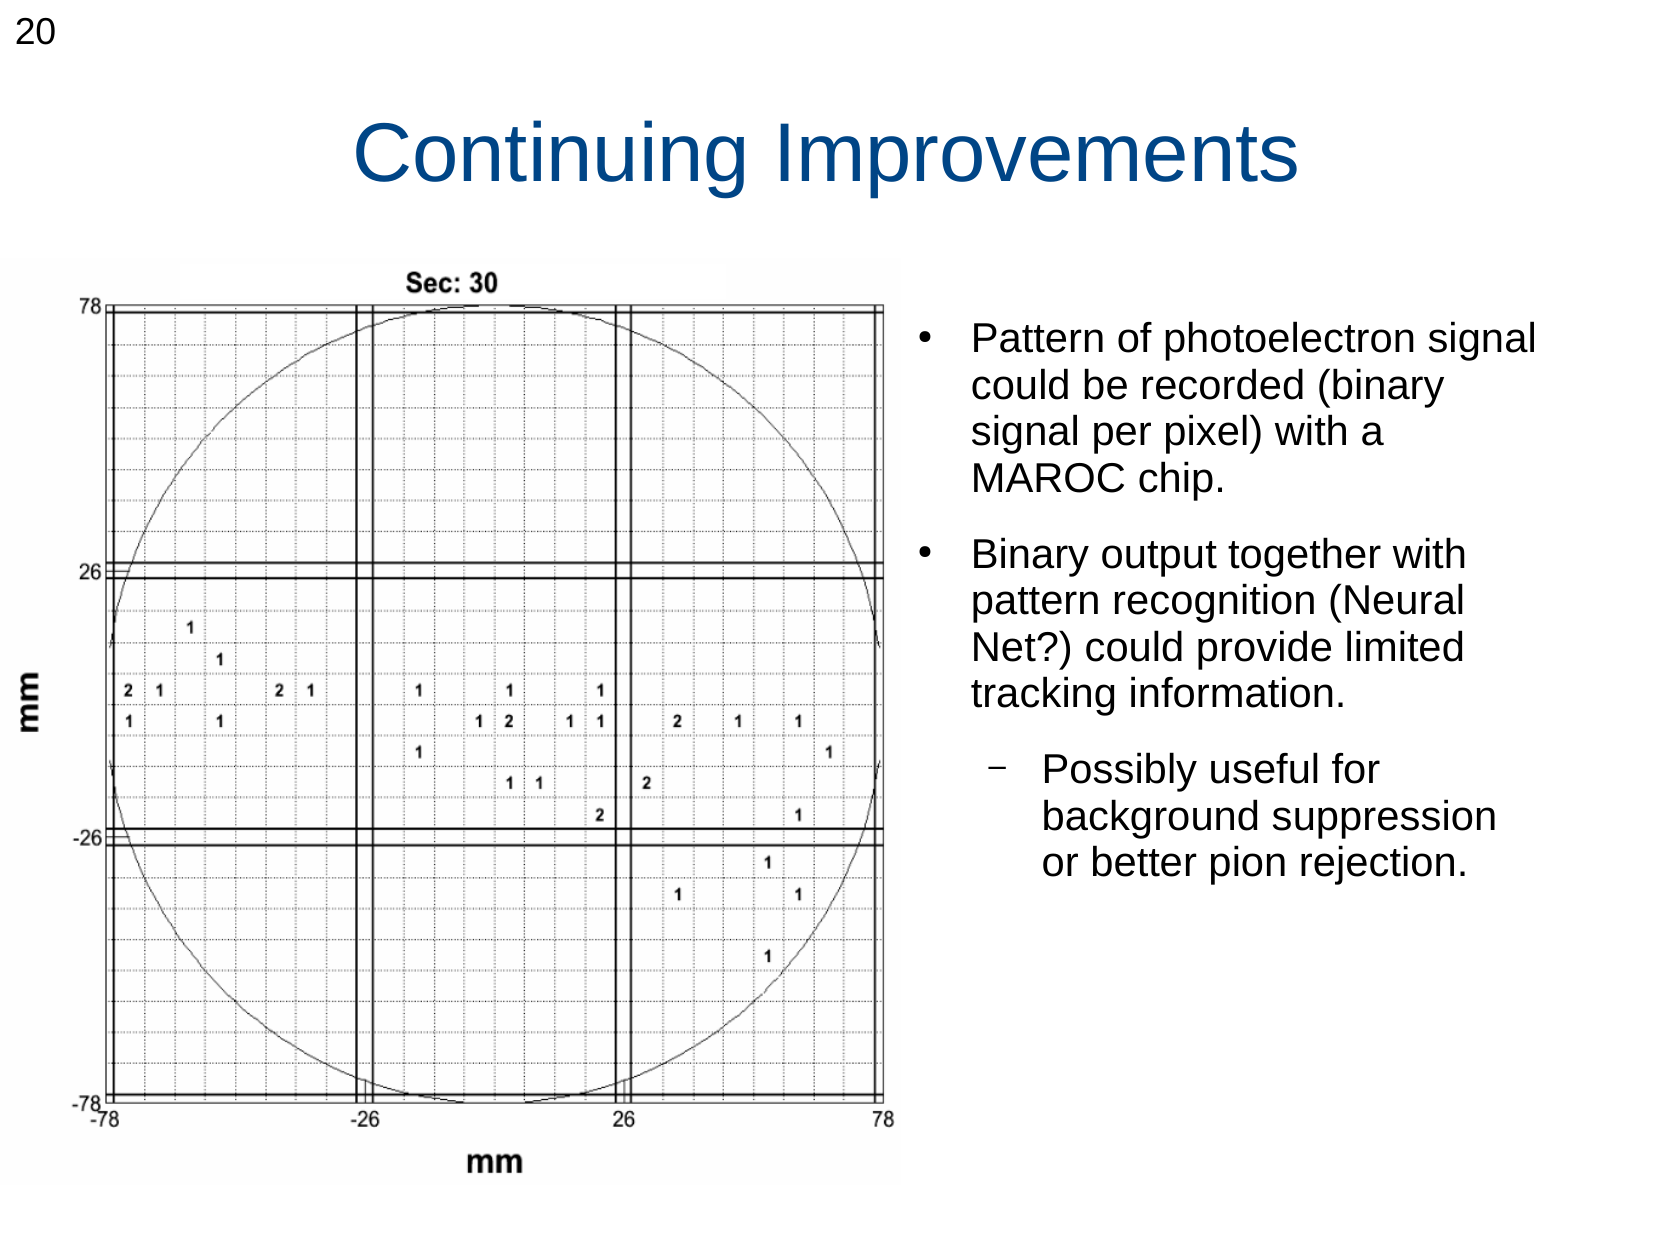

20
# Continuing Improvements
Pattern of photoelectron signal could be recorded (binary signal per pixel) with a MAROC chip.
Binary output together with pattern recognition (Neural Net?) could provide limited tracking information.
Possibly useful for background suppression or better pion rejection.